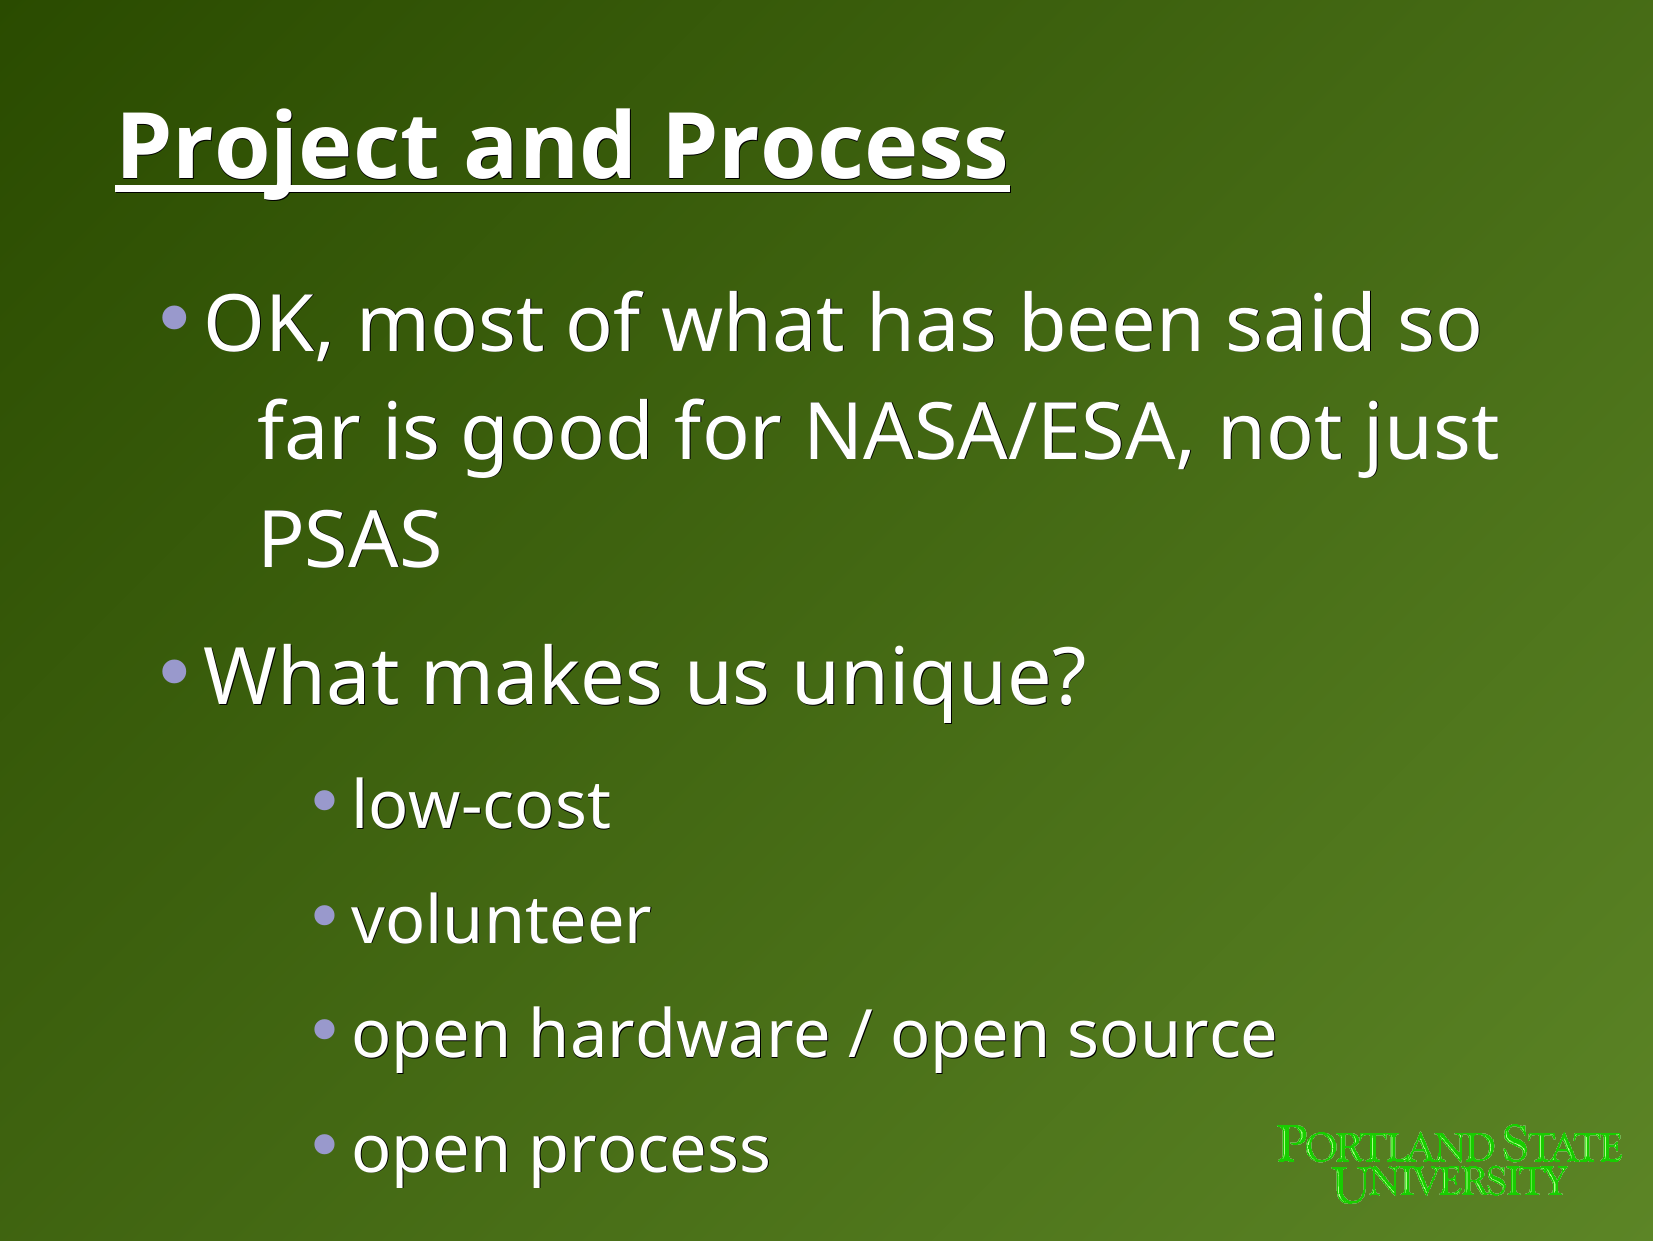

# Project and Process
OK, most of what has been said so far is good for NASA/ESA, not just PSAS
What makes us unique?
low-cost
volunteer
open hardware / open source
open process